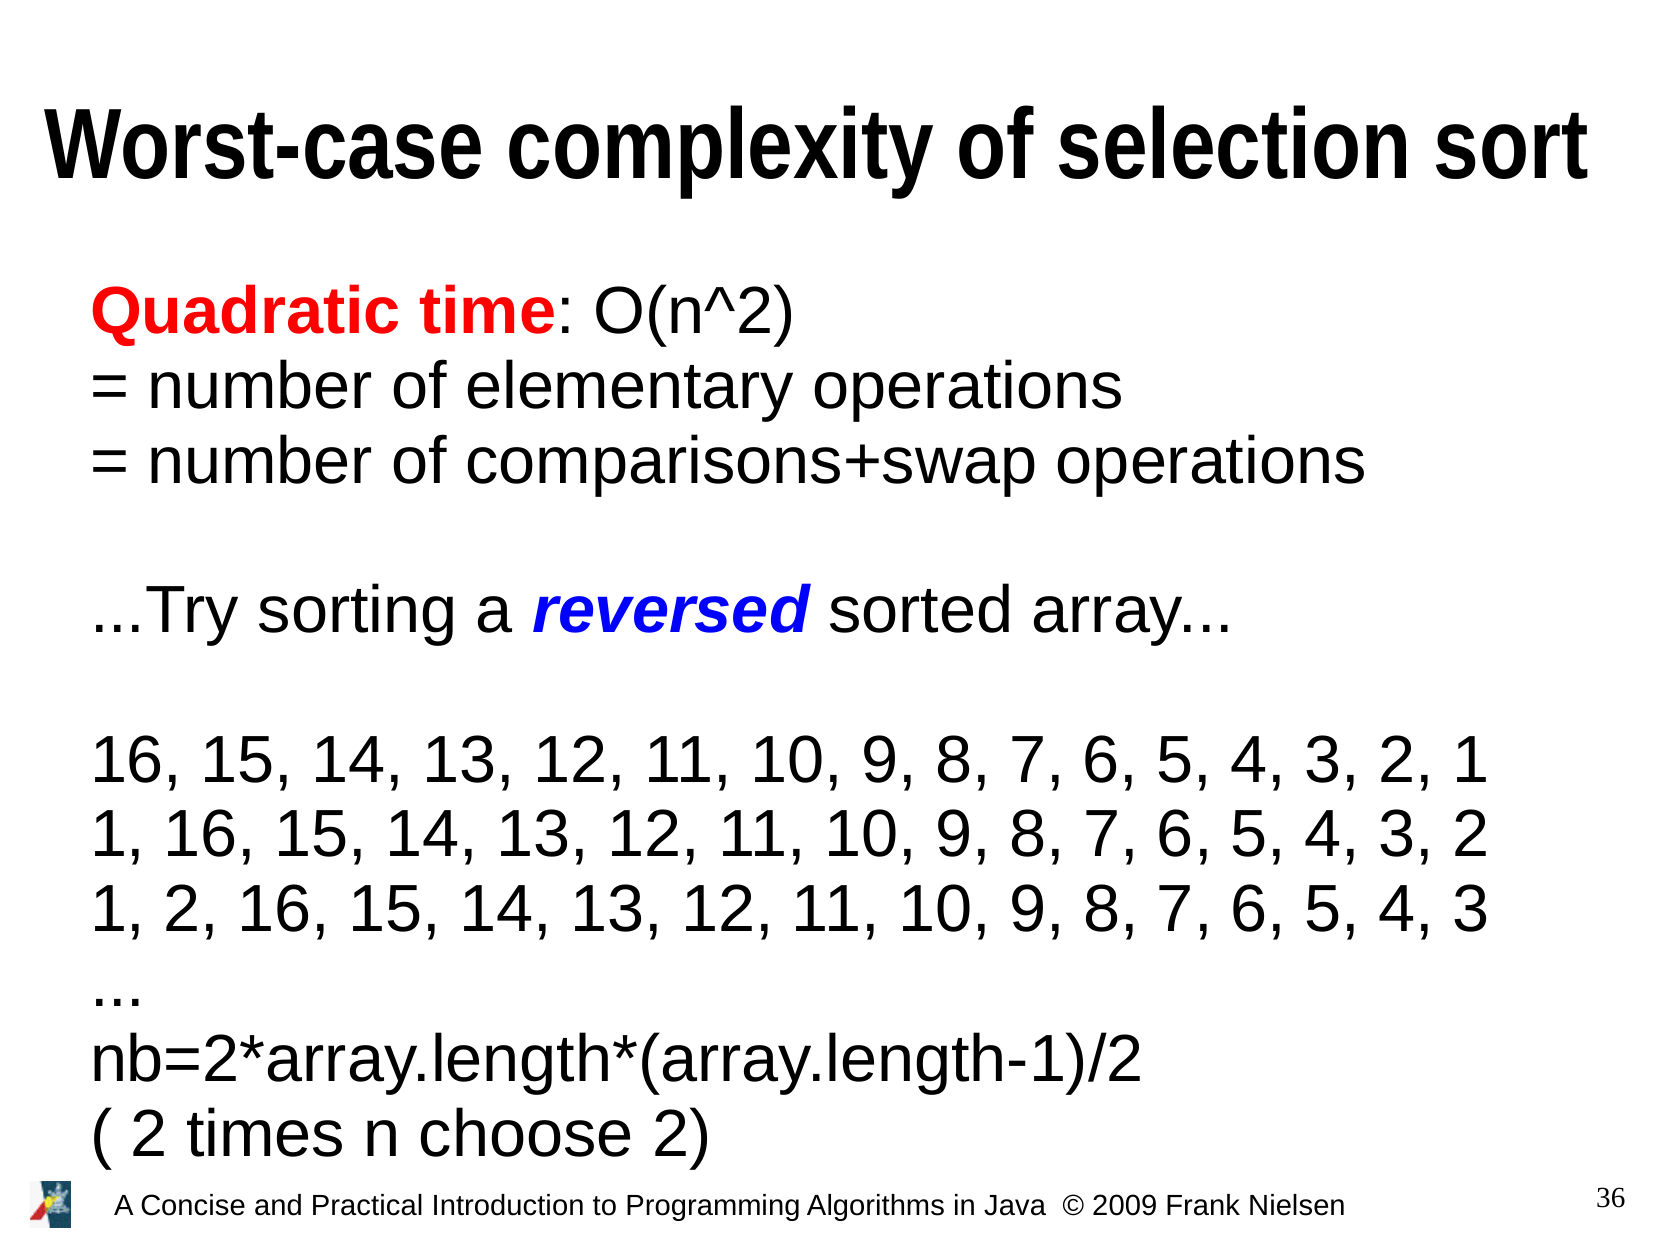

Worst-case complexity of selection sort
Quadratic time: O(n^2)
= number of elementary operations
= number of comparisons+swap operations
...Try sorting a reversed sorted array...
16, 15, 14, 13, 12, 11, 10, 9, 8, 7, 6, 5, 4, 3, 2, 1
1, 16, 15, 14, 13, 12, 11, 10, 9, 8, 7, 6, 5, 4, 3, 2
1, 2, 16, 15, 14, 13, 12, 11, 10, 9, 8, 7, 6, 5, 4, 3
...
nb=2*array.length*(array.length-1)/2
( 2 times n choose 2)